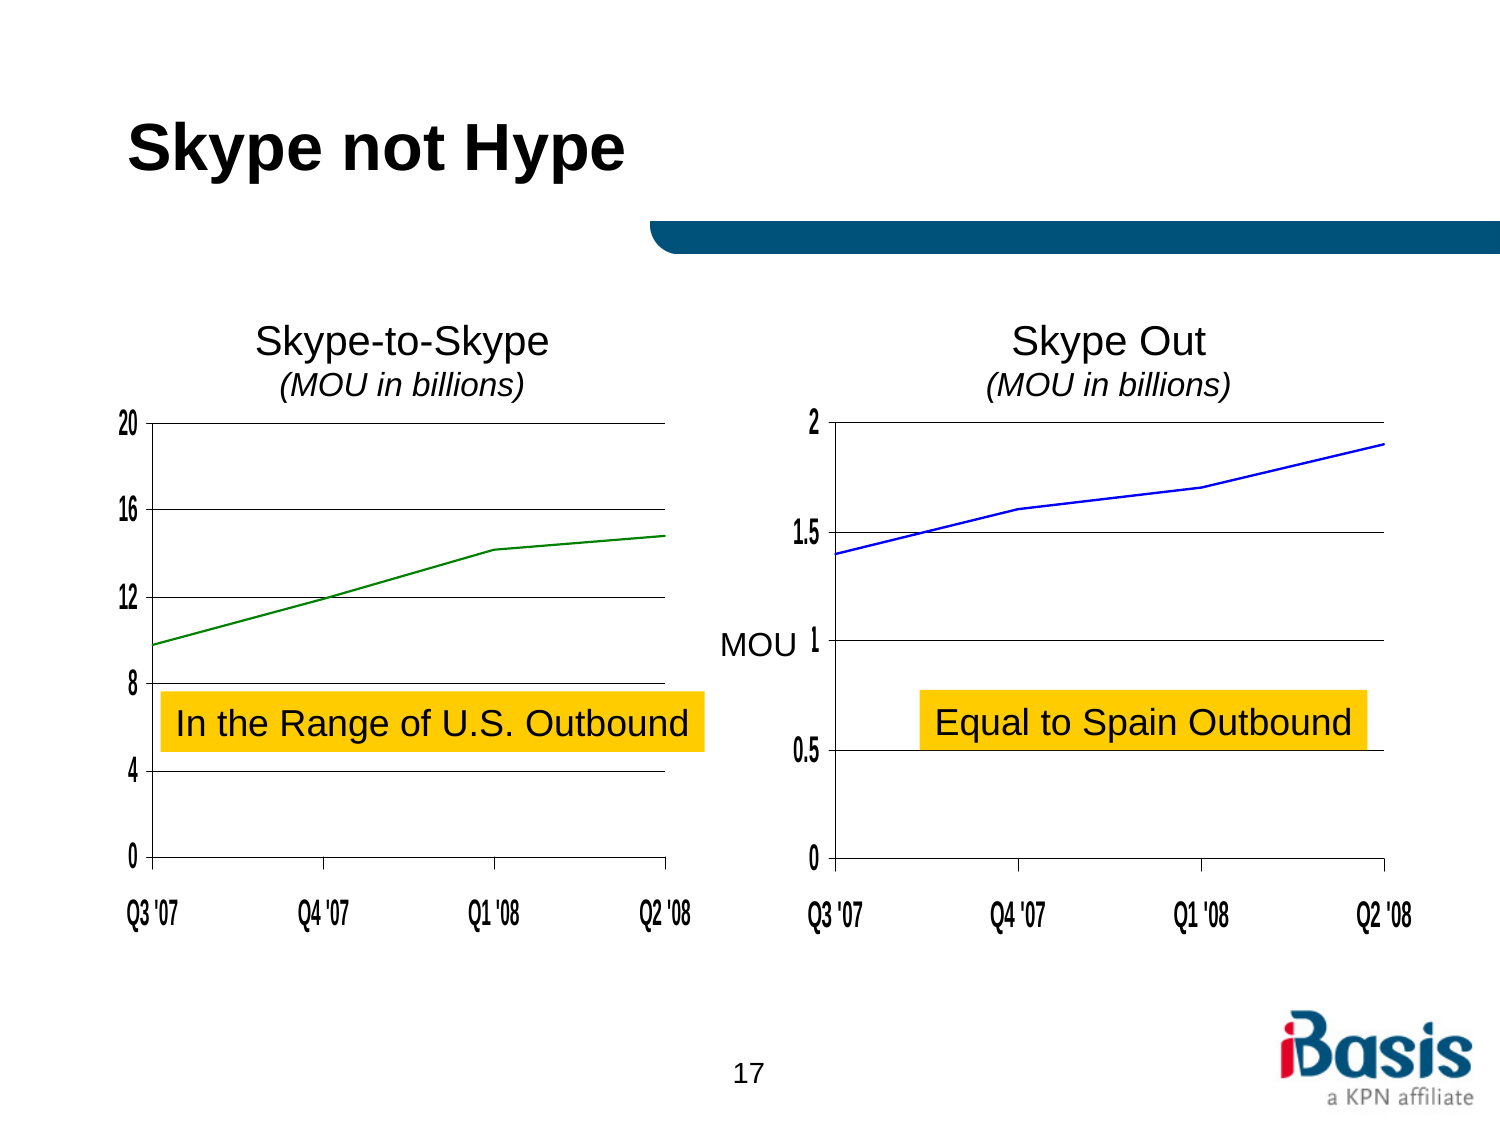

# Skype not Hype
Skype-to-Skype
(MOU in billions)
Skype Out
(MOU in billions)
MOU
Equal to Spain Outbound
In the Range of U.S. Outbound